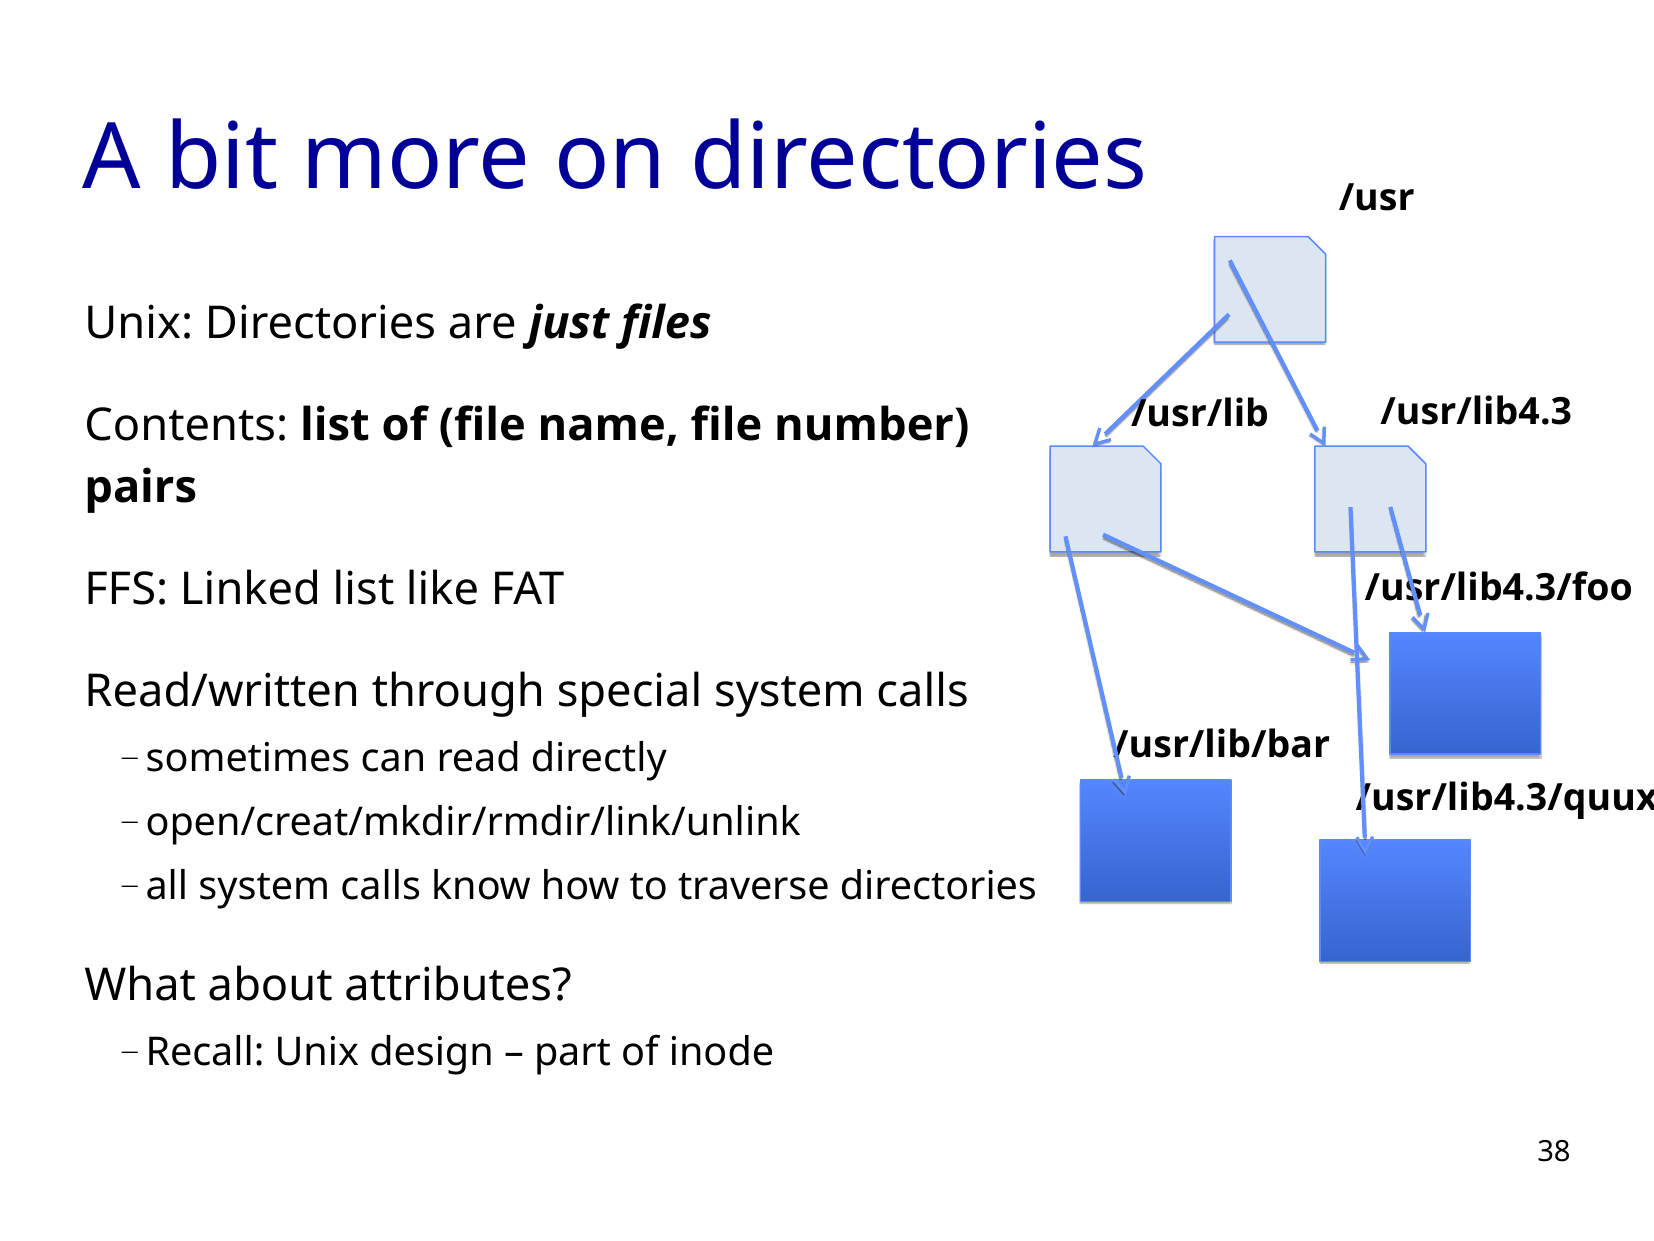

# A bit more on directories
/usr
Unix: Directories are just files
Contents: list of (file name, file number) pairs
FFS: Linked list like FAT
Read/written through special system calls
sometimes can read directly
open/creat/mkdir/rmdir/link/unlink
all system calls know how to traverse directories
What about attributes?
Recall: Unix design – part of inode
/usr/lib4.3
/usr/lib
/usr/lib4.3/foo
/usr/lib/bar
/usr/lib4.3/quux
38